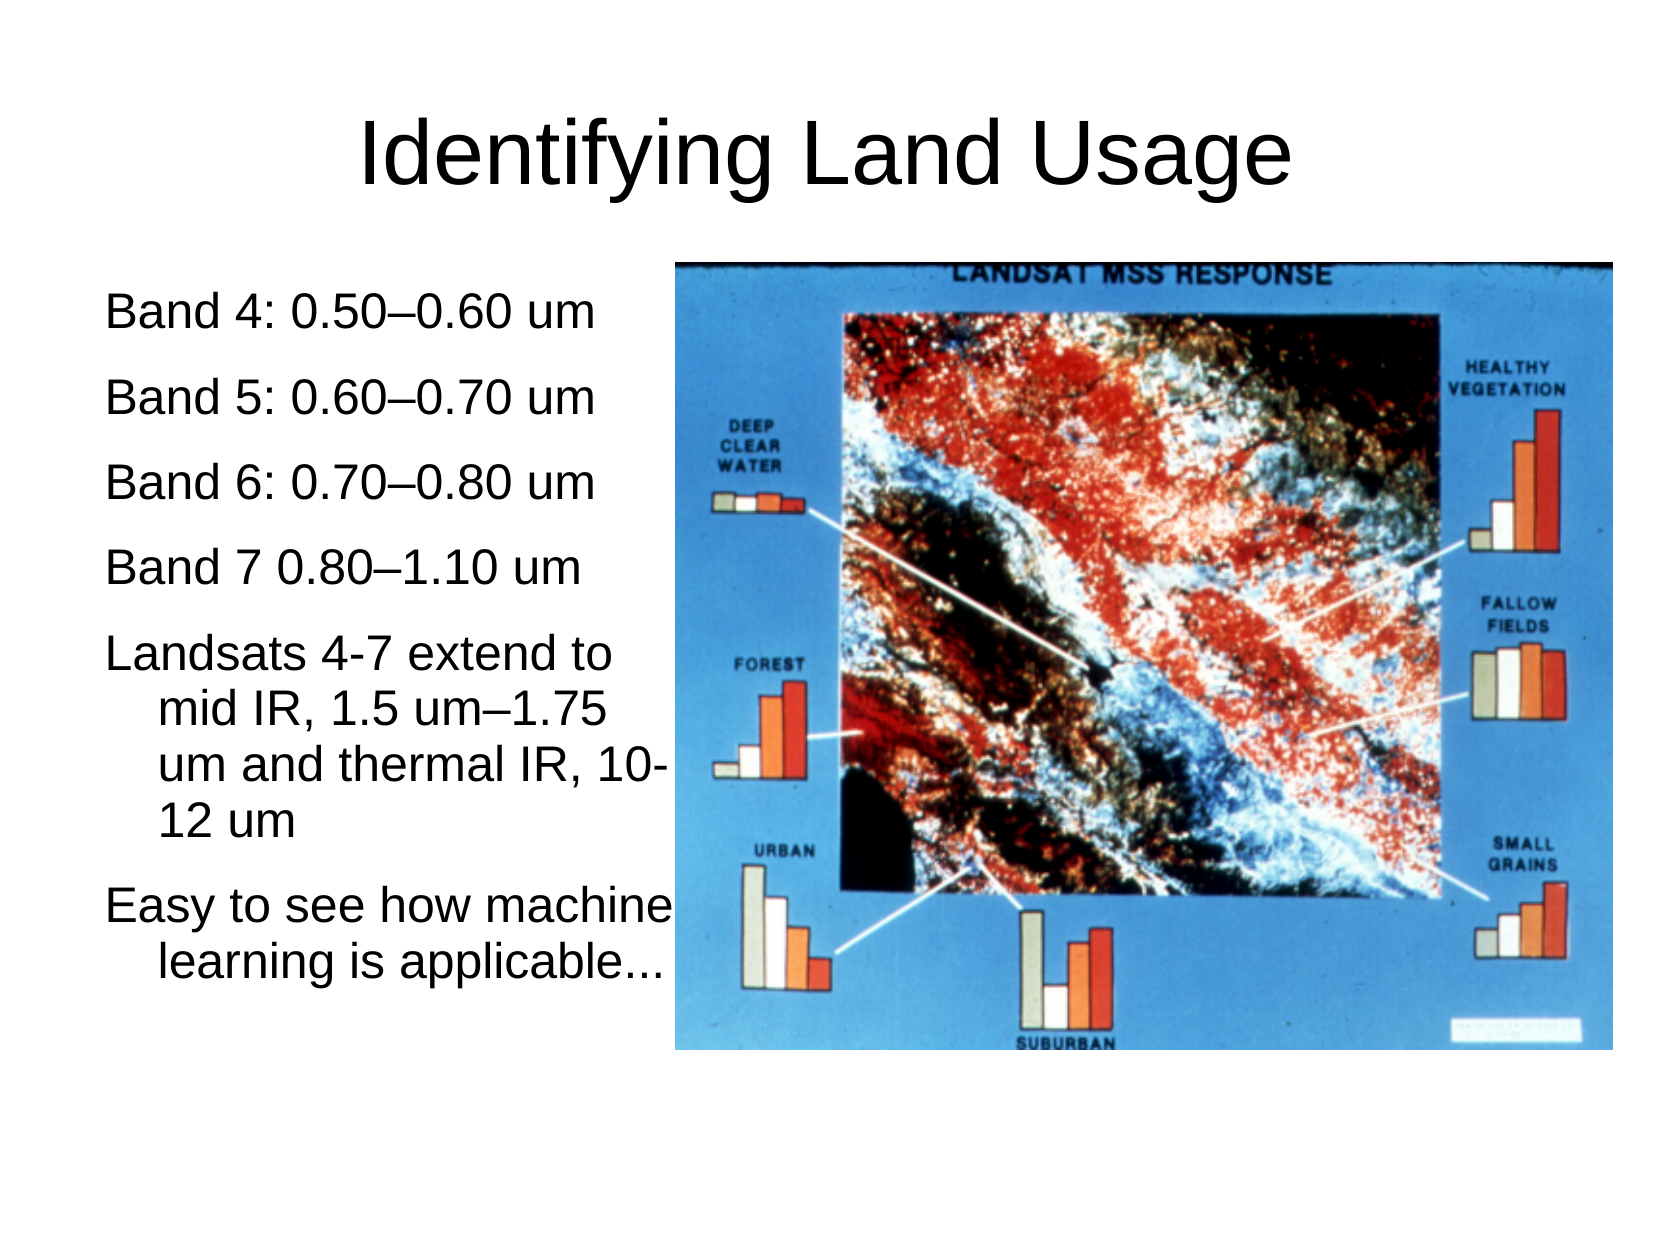

# Identifying Land Usage
Band 4: 0.50–0.60 um
Band 5: 0.60–0.70 um
Band 6: 0.70–0.80 um
Band 7 0.80–1.10 um
Landsats 4-7 extend to mid IR, 1.5 um–1.75 um and thermal IR, 10-12 um
Easy to see how machine learning is applicable...